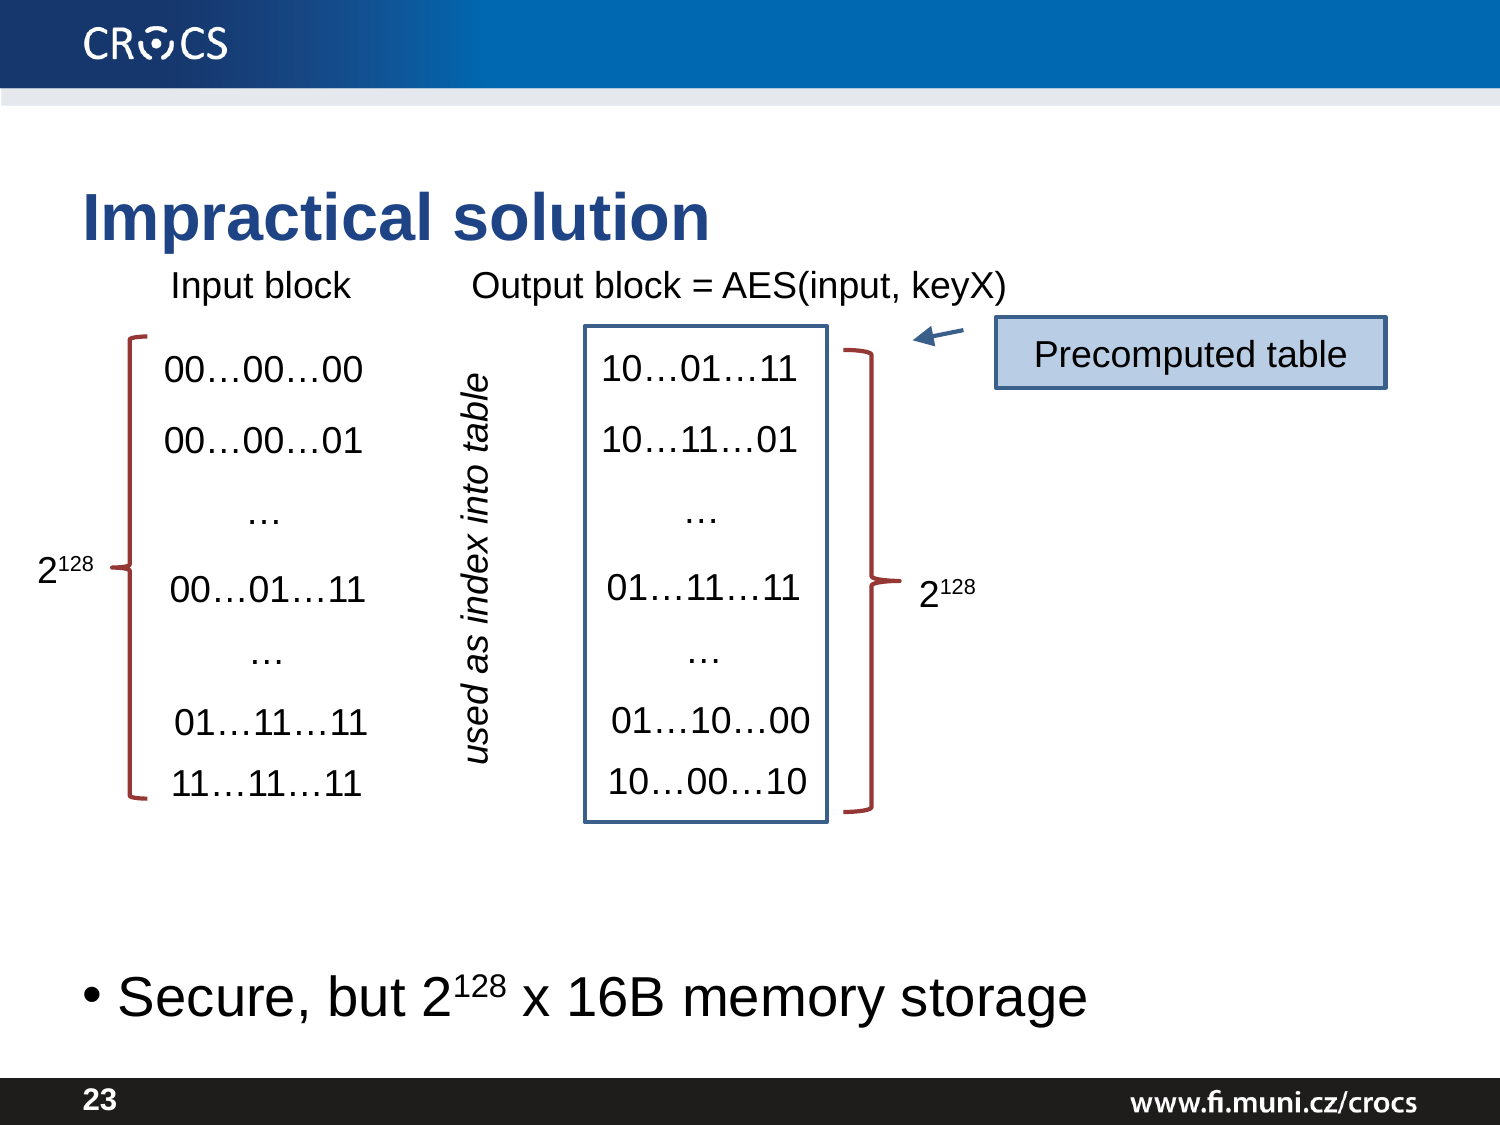

Impractical solution
Input block
Output block = AES(input, keyX)
Precomputed table
10…01…11
00…00…00
10…11…01
00…00…01
…
…
2128
used as index into table
01…11…11
00…01…11
2128
Secure, but 2128 x 16B memory storage
…
…
01…10…00
01…11…11
10…00…10
11…11…11